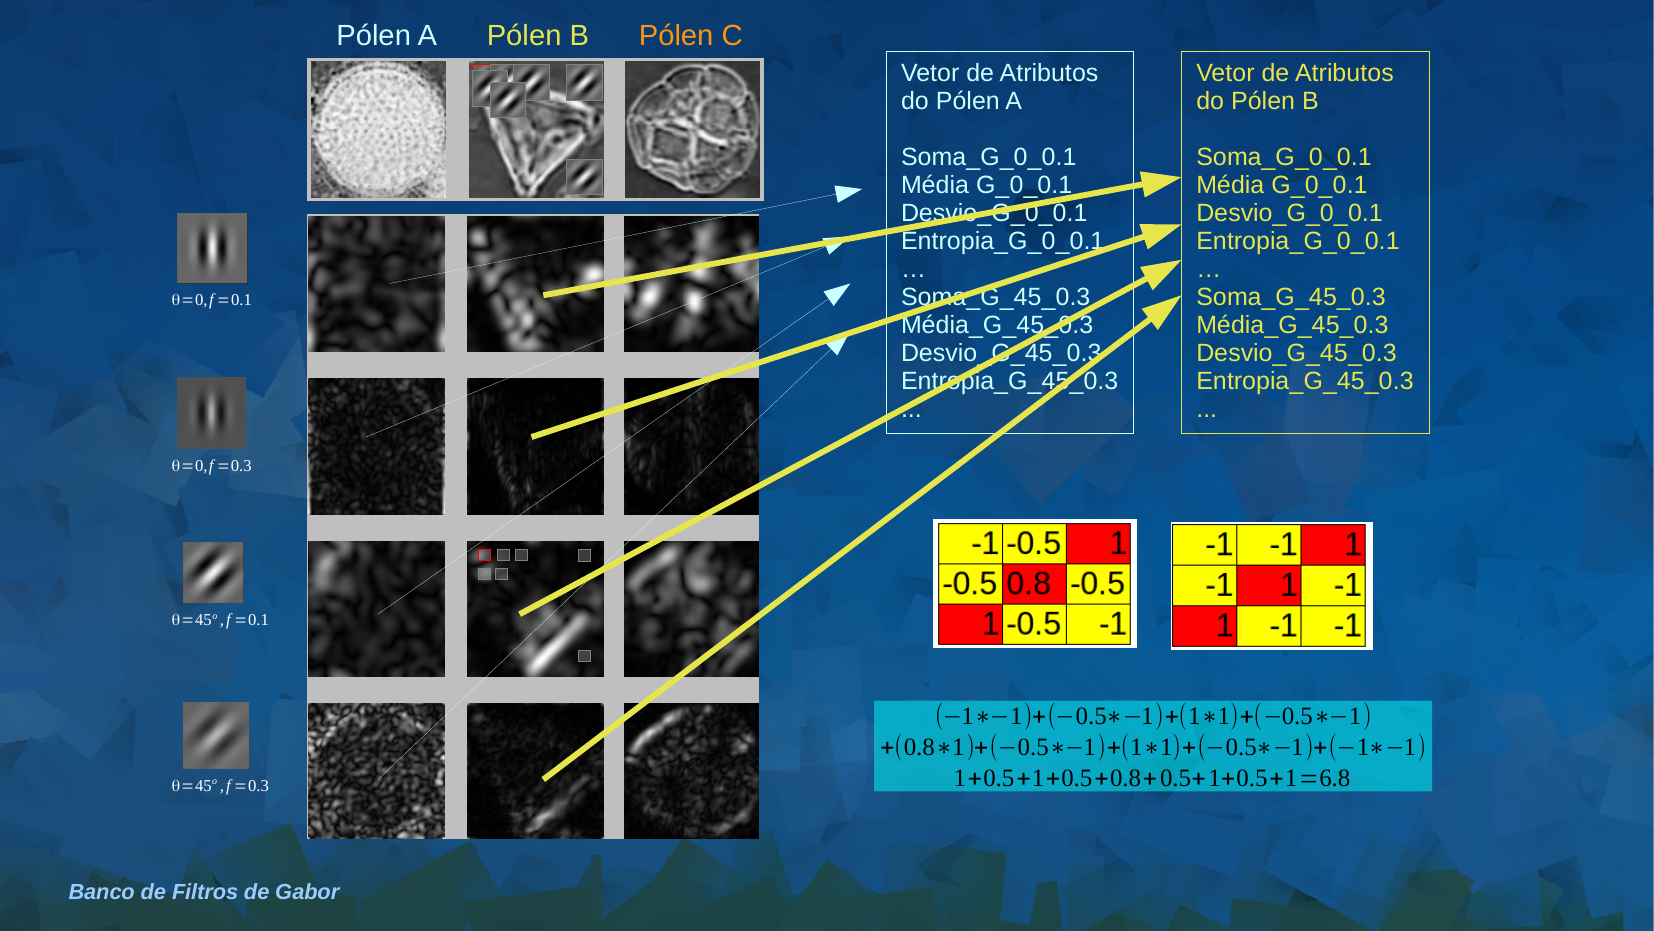

Pólen A Pólen B Pólen C
Vetor de Atributos
do Pólen A
Soma_G_0_0.1
Média G_0_0.1
Desvio_G_0_0.1
Entropia_G_0_0.1
…
Soma_G_45_0.3
Média_G_45_0.3
Desvio_G_45_0.3
Entropia_G_45_0.3
...
Vetor de Atributos
do Pólen B
Soma_G_0_0.1
Média G_0_0.1
Desvio_G_0_0.1
Entropia_G_0_0.1
…
Soma_G_45_0.3
Média_G_45_0.3
Desvio_G_45_0.3
Entropia_G_45_0.3
...